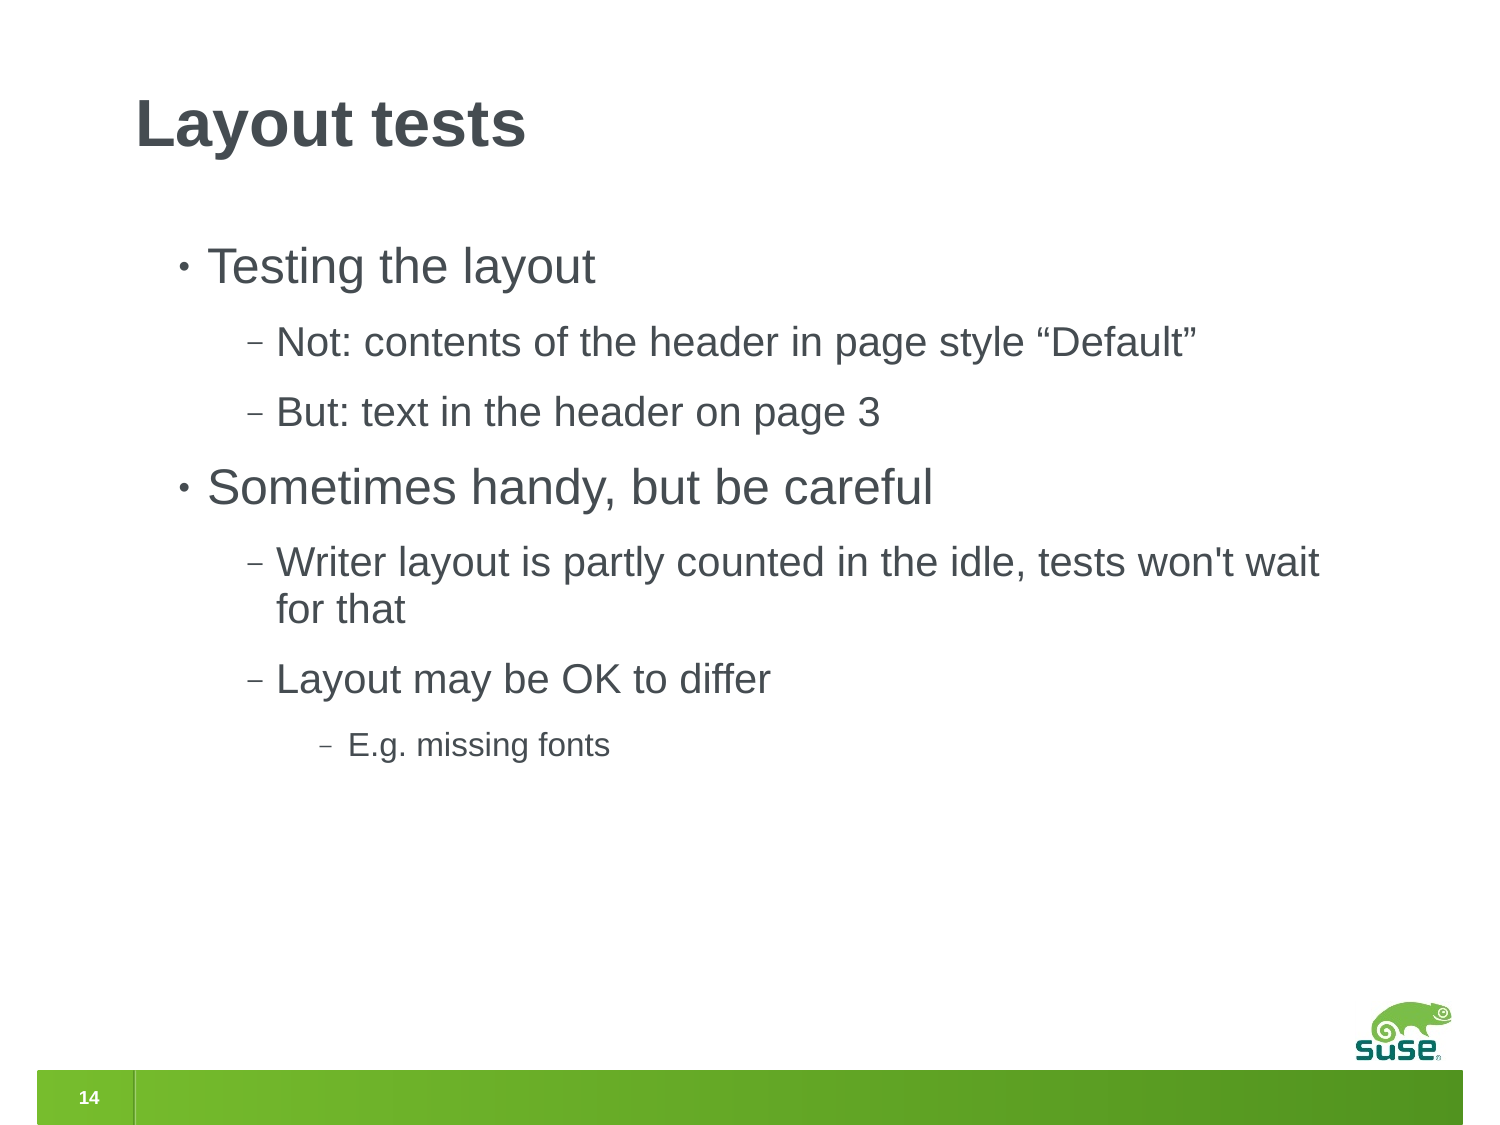

# Layout tests
Testing the layout
Not: contents of the header in page style “Default”
But: text in the header on page 3
Sometimes handy, but be careful
Writer layout is partly counted in the idle, tests won't wait for that
Layout may be OK to differ
E.g. missing fonts